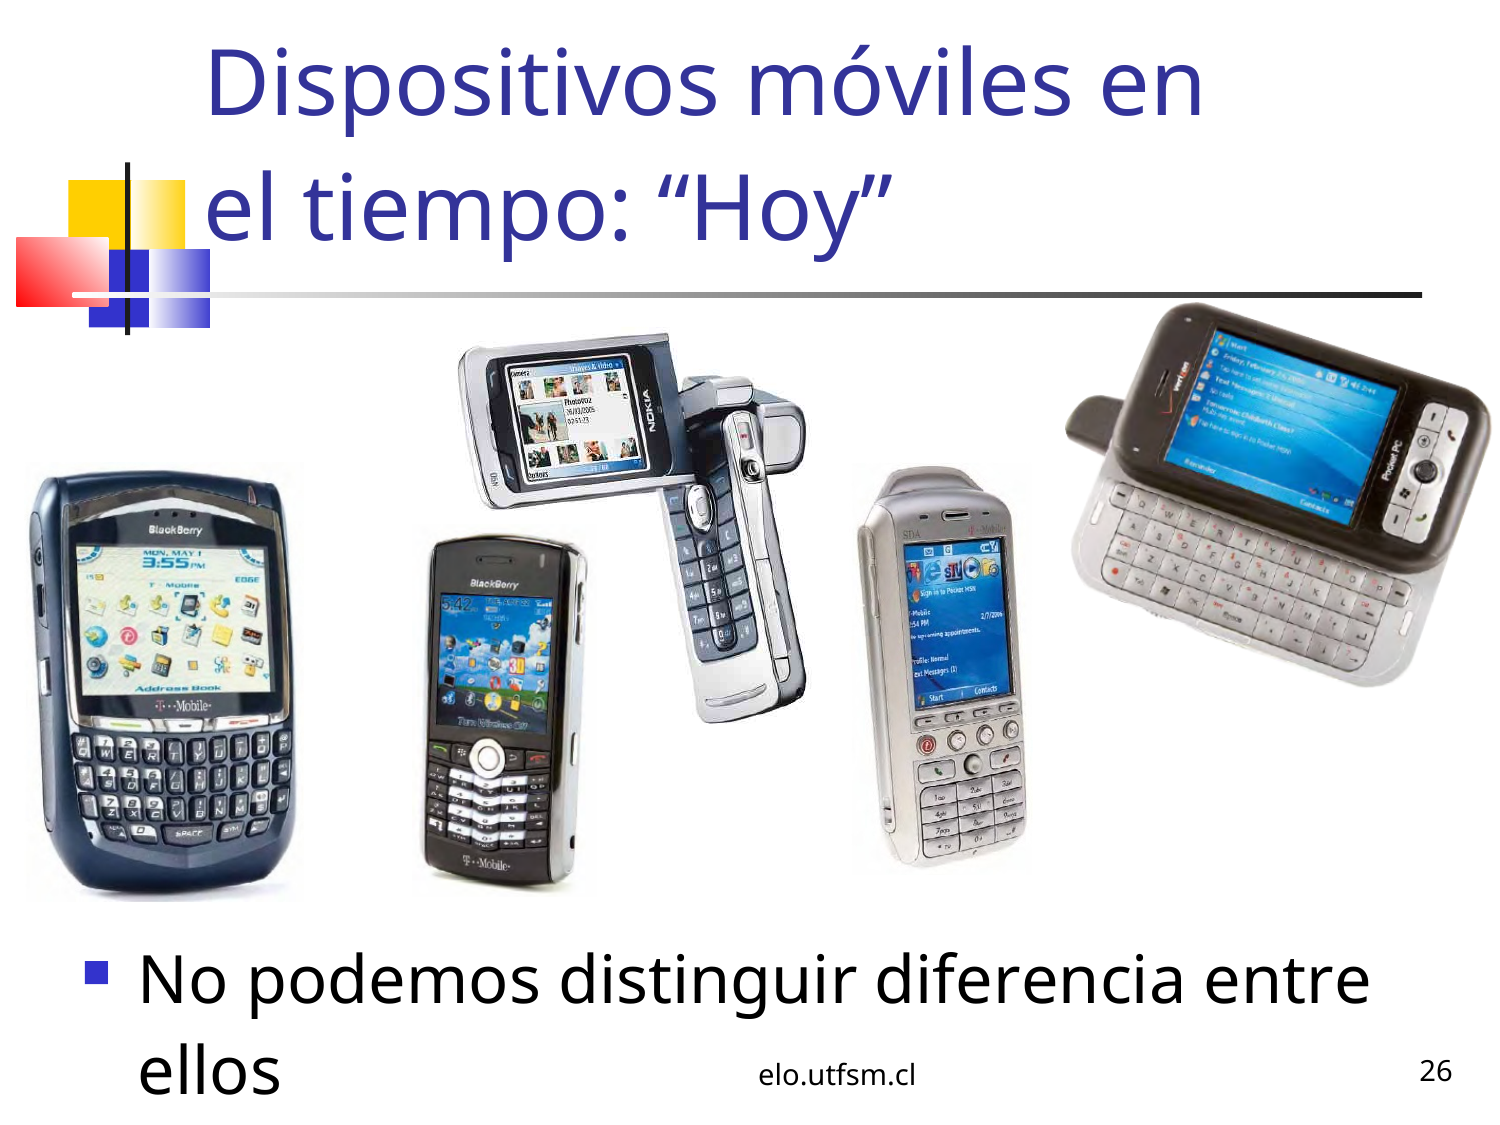

# Dispositivos móviles en el tiempo: “Hoy”
No podemos distinguir diferencia entre ellos
elo.utfsm.cl